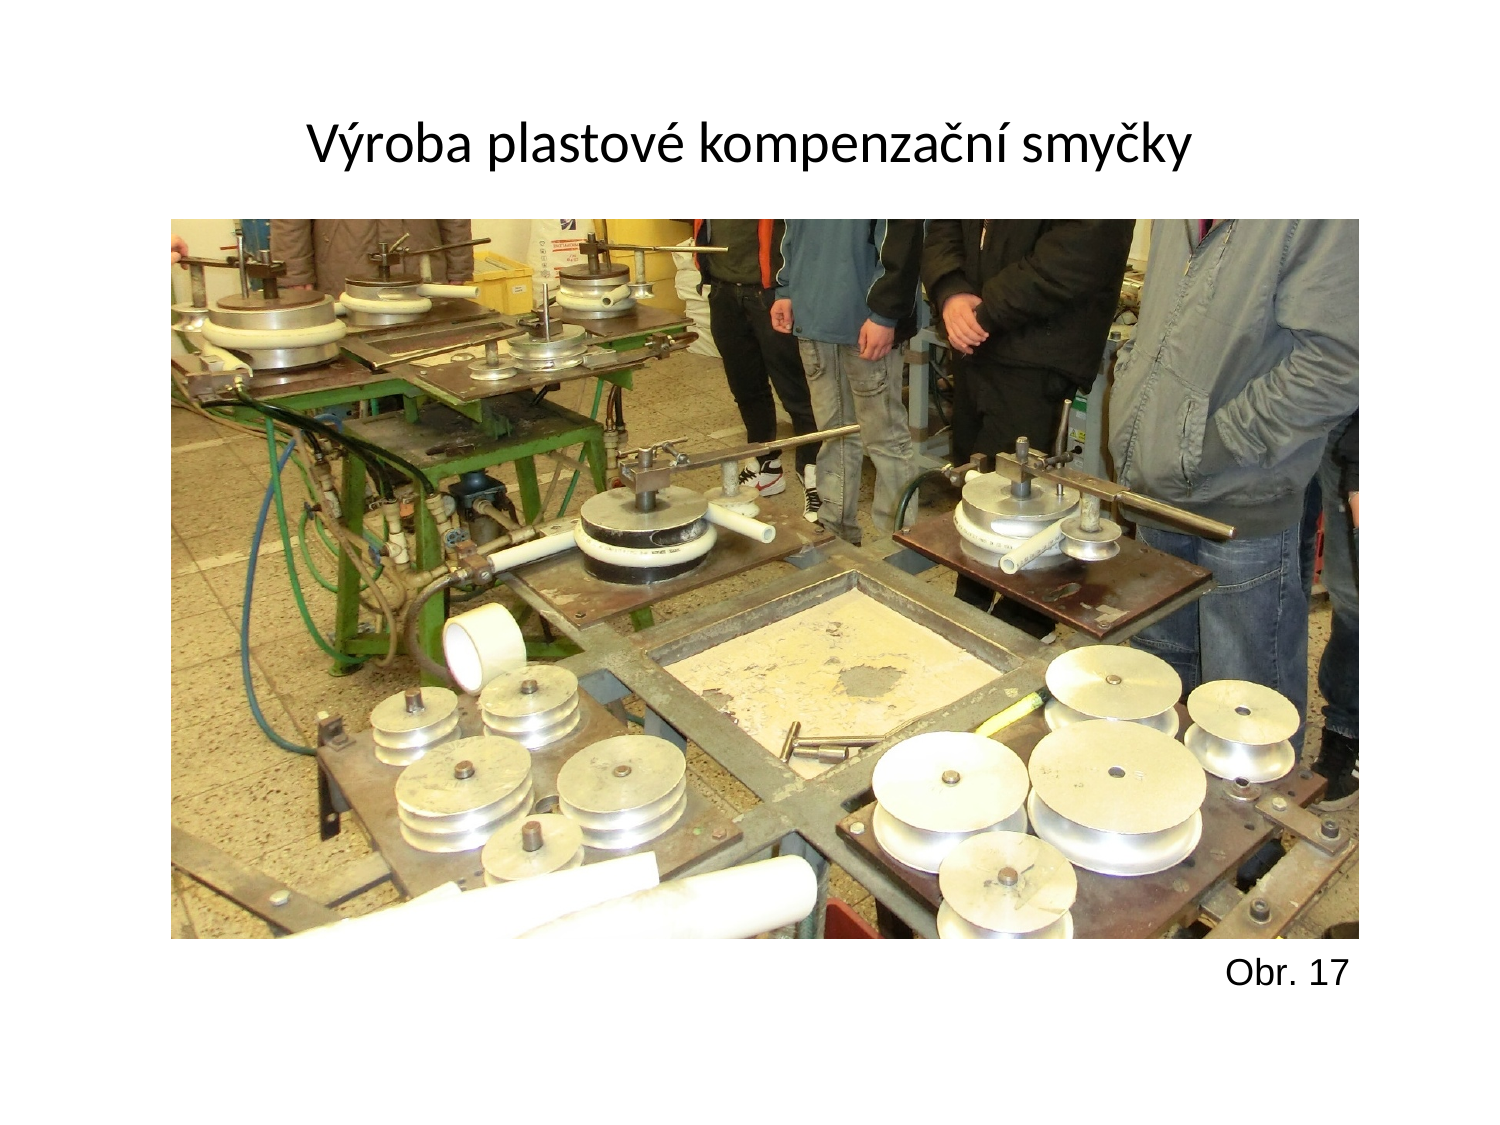

# Výroba plastové kompenzační smyčky
Obr. 17